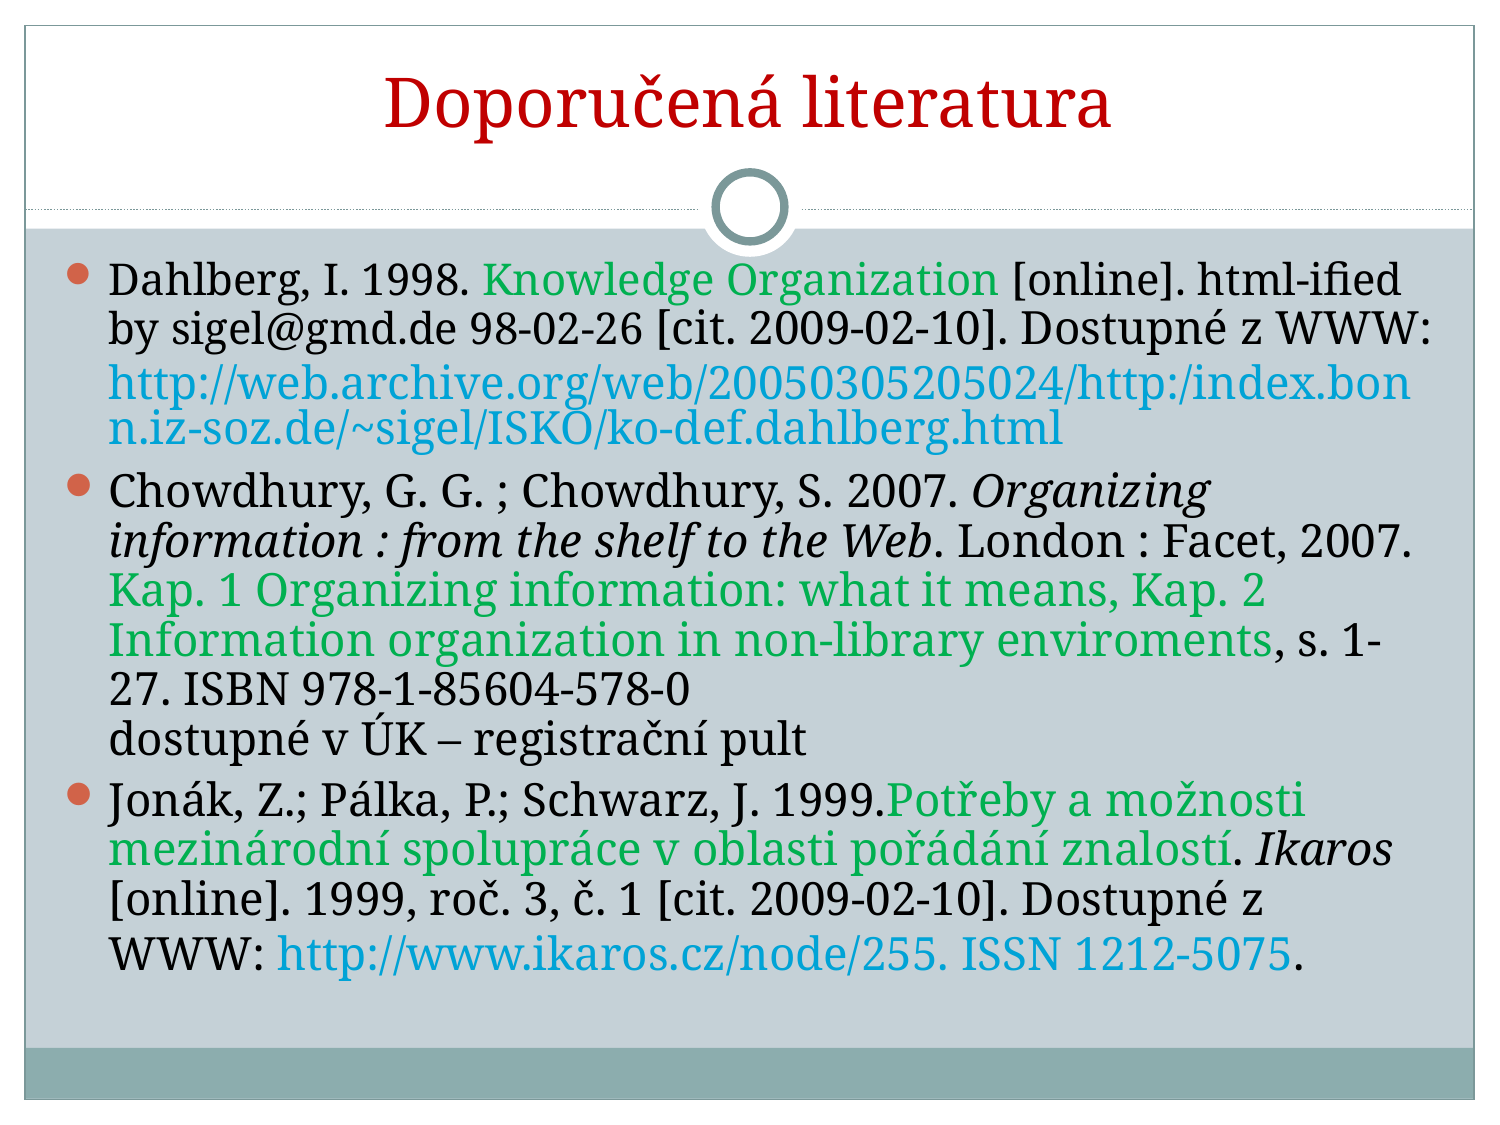

# Doporučená literatura
Dahlberg, I. 1998. Knowledge Organization [online]. html-ified by sigel@gmd.de 98-02-26 [cit. 2009-02-10]. Dostupné z WWW: http://web.archive.org/web/20050305205024/http:/index.bonn.iz-soz.de/~sigel/ISKO/ko-def.dahlberg.html
Chowdhury, G. G. ; Chowdhury, S. 2007. Organizing information : from the shelf to the Web. London : Facet, 2007. Kap. 1 Organizing information: what it means, Kap. 2 Information organization in non-library enviroments, s. 1-27. ISBN 978-1-85604-578-0
dostupné v ÚK – registrační pult
Jonák, Z.; Pálka, P.; Schwarz, J. 1999.Potřeby a možnosti mezinárodní spolupráce v oblasti pořádání znalostí. Ikaros [online]. 1999, roč. 3, č. 1 [cit. 2009-02-10]. Dostupné z WWW: http://www.ikaros.cz/node/255. ISSN 1212-5075.